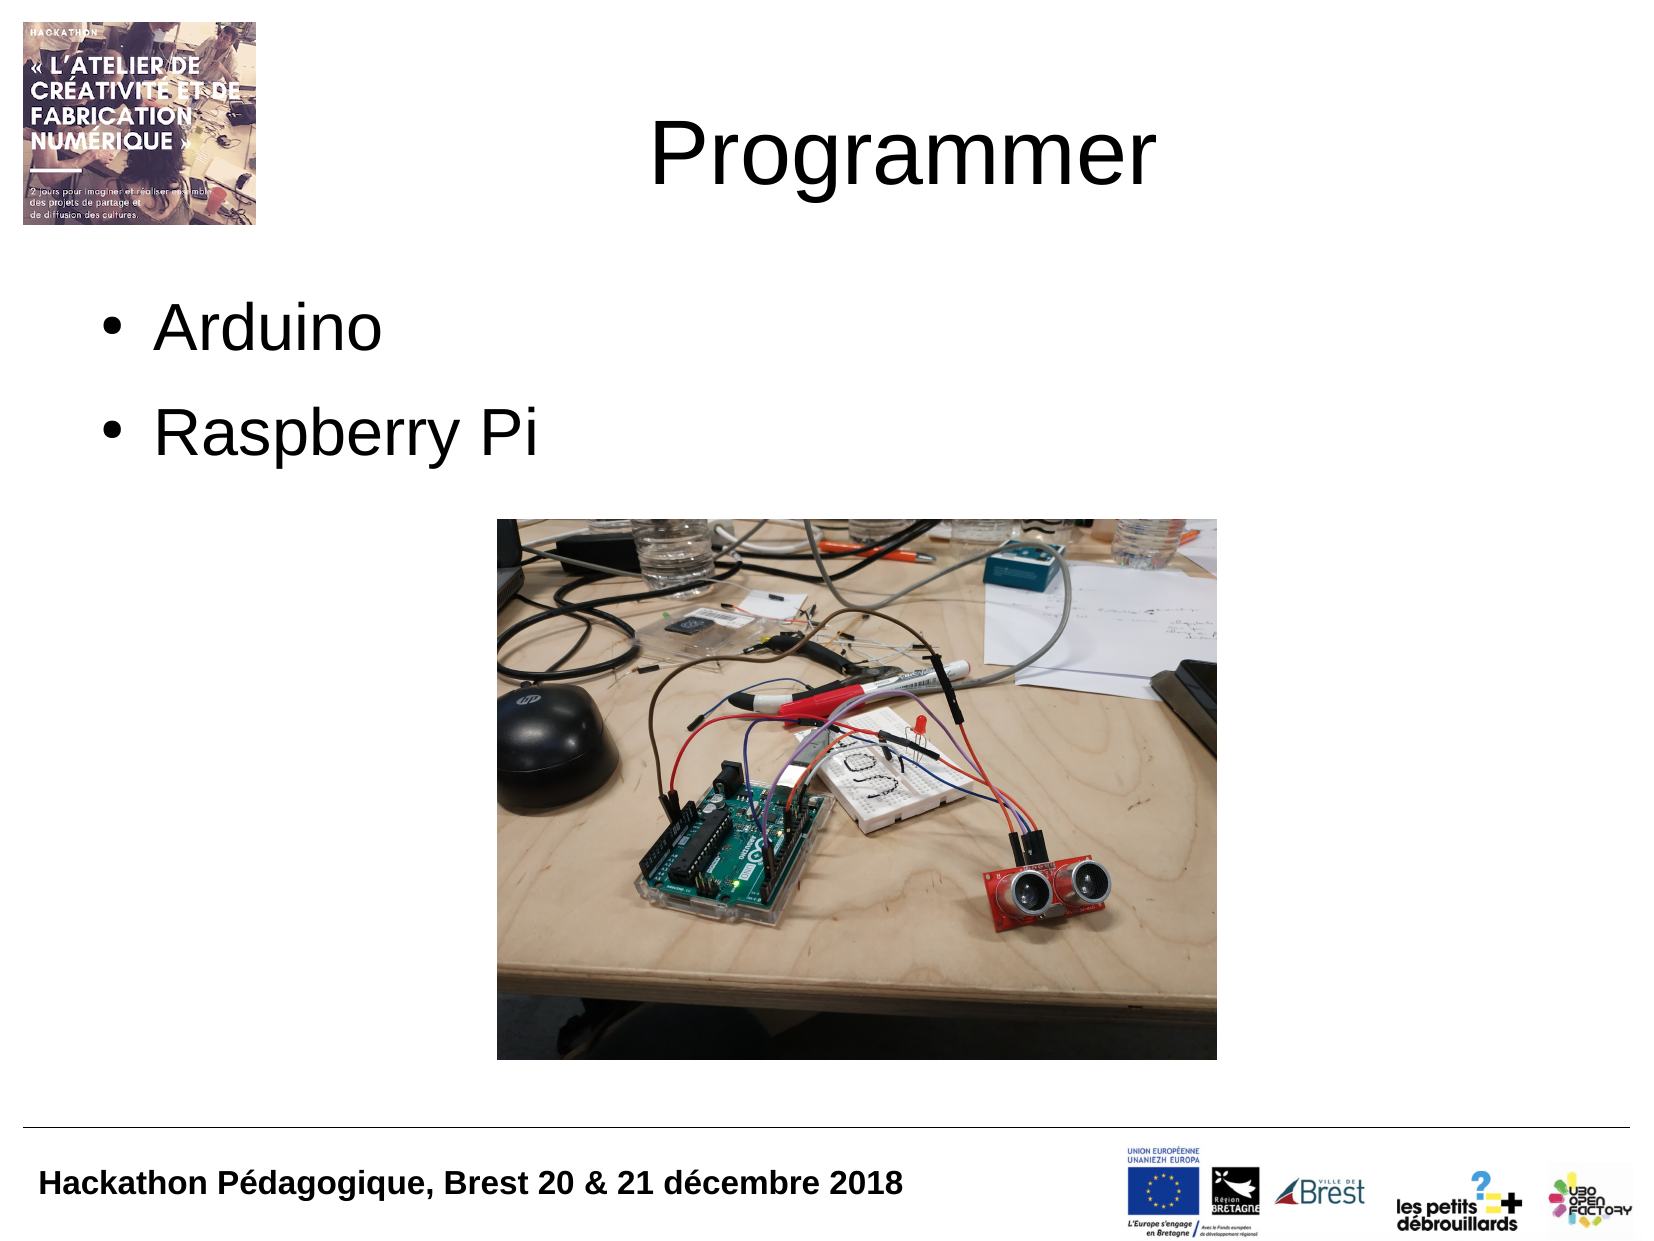

# Programmer
Arduino
Raspberry Pi
Hackathon Pédagogique, Brest 20 & 21 décembre 2018